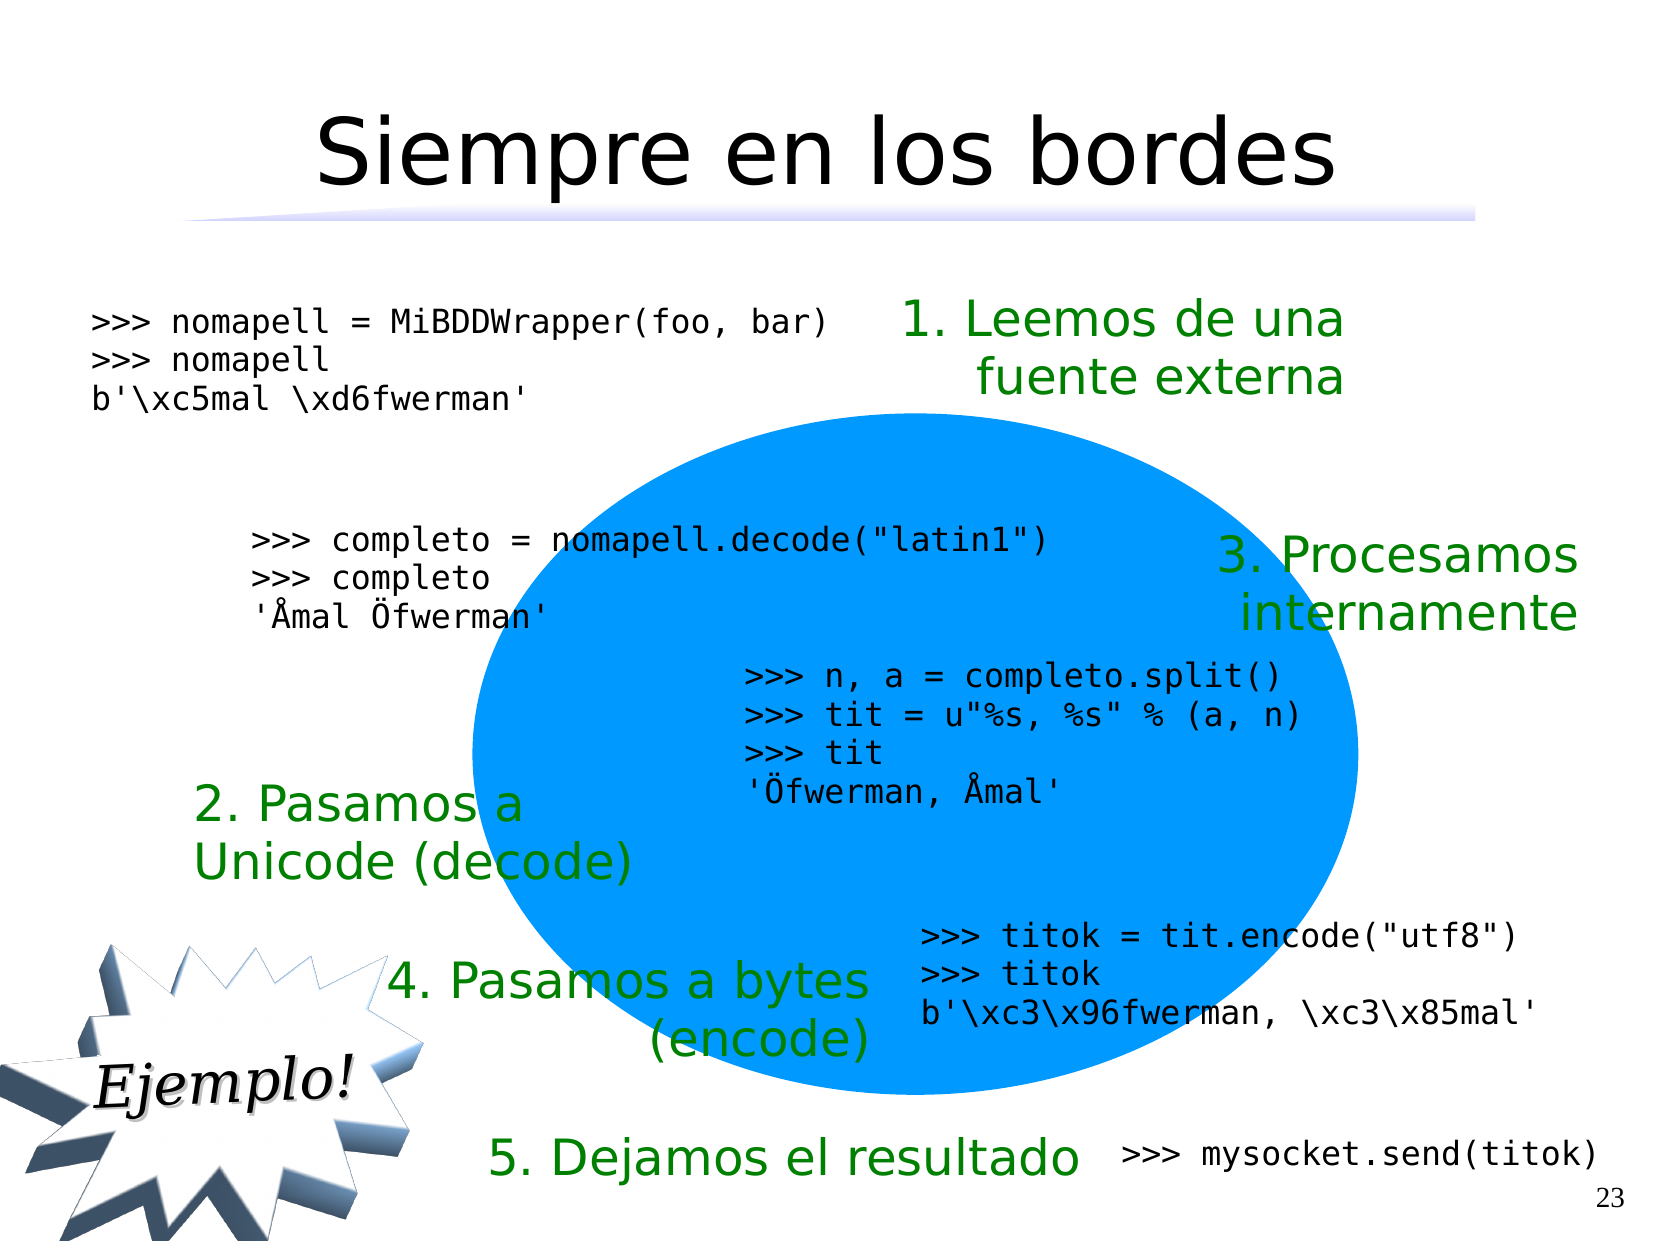

# Siempre en los bordes
1. Leemos de una
fuente externa
>>> nomapell = MiBDDWrapper(foo, bar)
>>> nomapell
b'\xc5mal \xd6fwerman'
>>> completo = nomapell.decode("latin1")
>>> completo
'Åmal Öfwerman'
3. Procesamos
internamente
>>> n, a = completo.split()
>>> tit = u"%s, %s" % (a, n)
>>> tit
'Öfwerman, Åmal'
2. Pasamos a
Unicode (decode)
Ejemplo!
>>> titok = tit.encode("utf8")
>>> titok
b'\xc3\x96fwerman, \xc3\x85mal'
4. Pasamos a bytes
(encode)
5. Dejamos el resultado
>>> mysocket.send(titok)
23